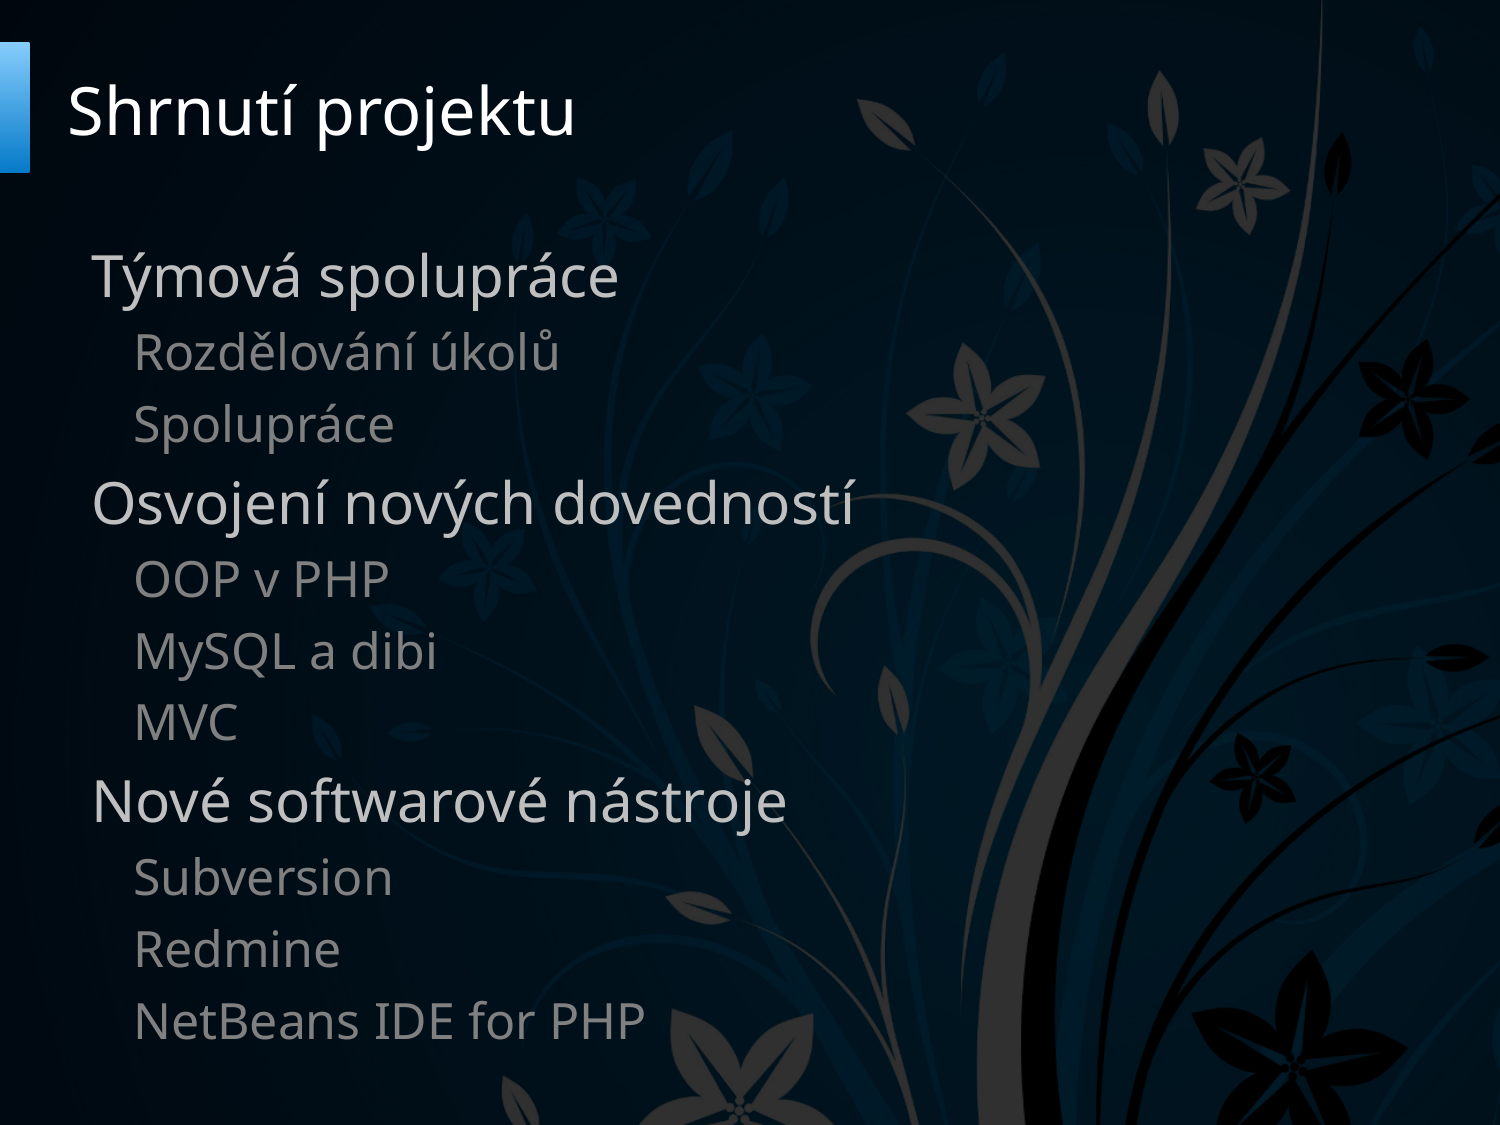

Shrnutí projektu
# Týmová spolupráce
Rozdělování úkolů
Spolupráce
Osvojení nových dovedností
OOP v PHP
MySQL a dibi
MVC
Nové softwarové nástroje
Subversion
Redmine
NetBeans IDE for PHP